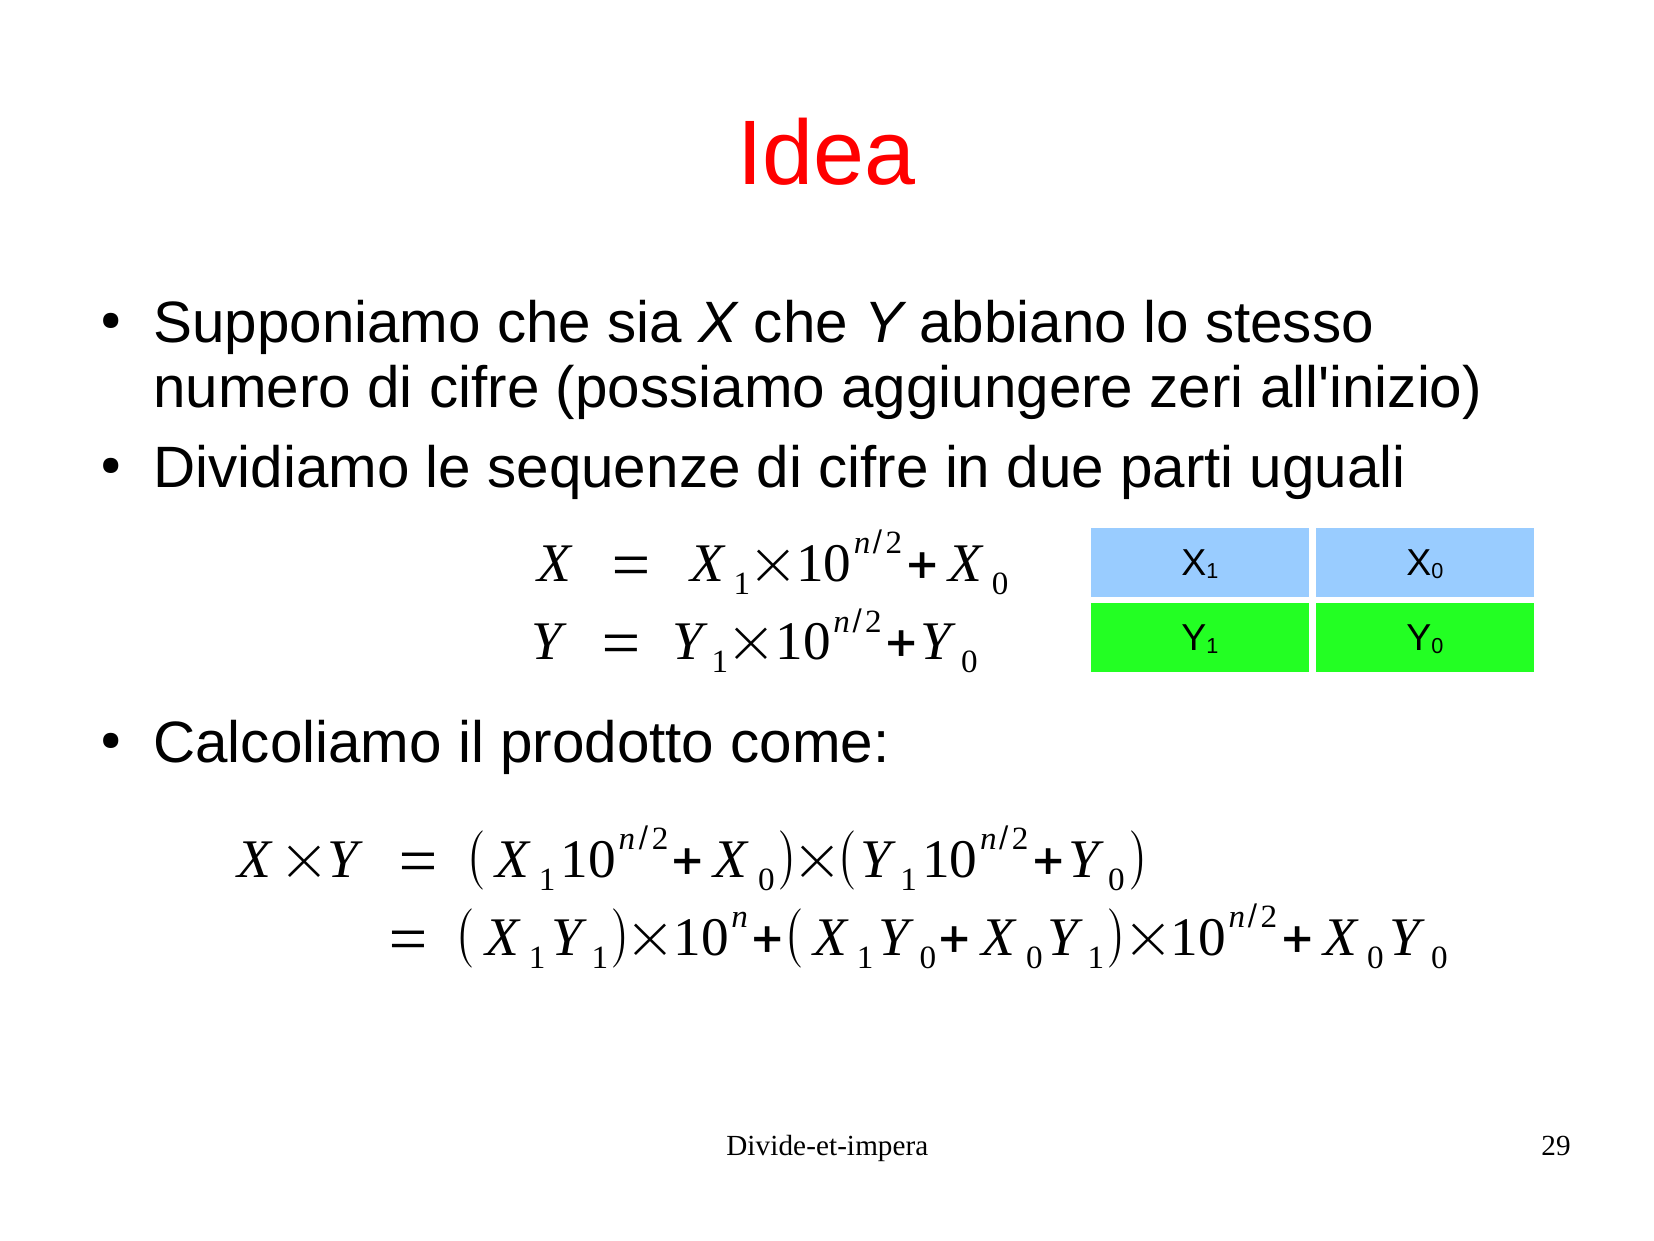

# Idea
Supponiamo che sia X che Y abbiano lo stesso numero di cifre (possiamo aggiungere zeri all'inizio)
Dividiamo le sequenze di cifre in due parti uguali
Calcoliamo il prodotto come:
X1
X0
Y1
Y0
Divide-et-impera
29